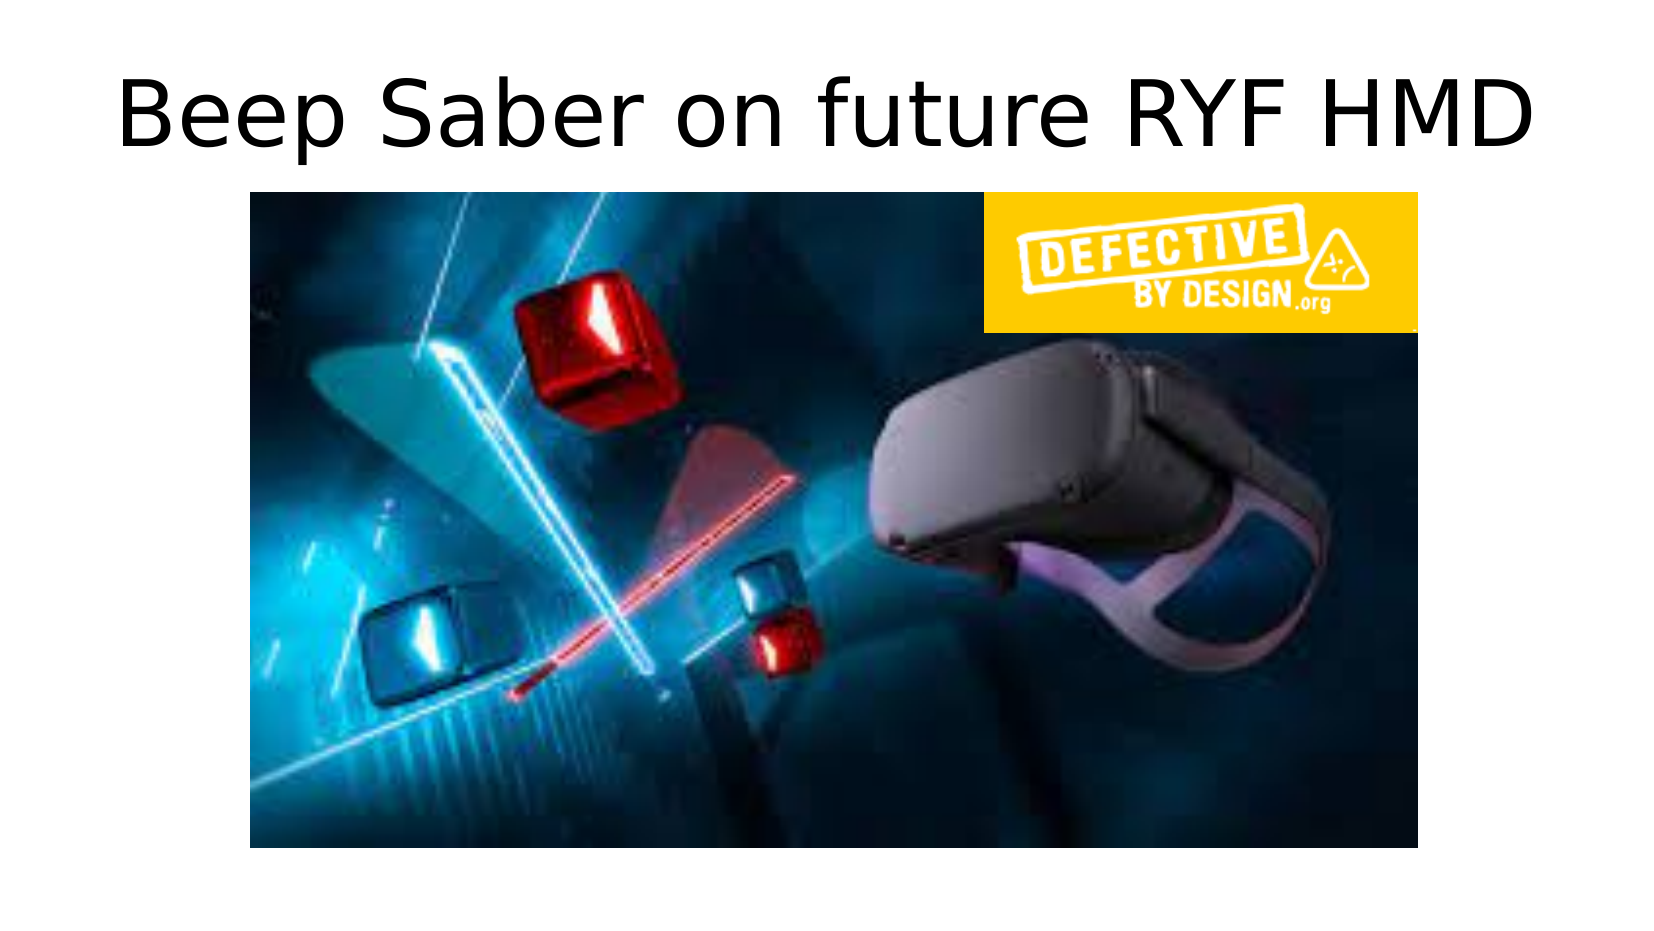

# Beep Saber on future RYF HMD